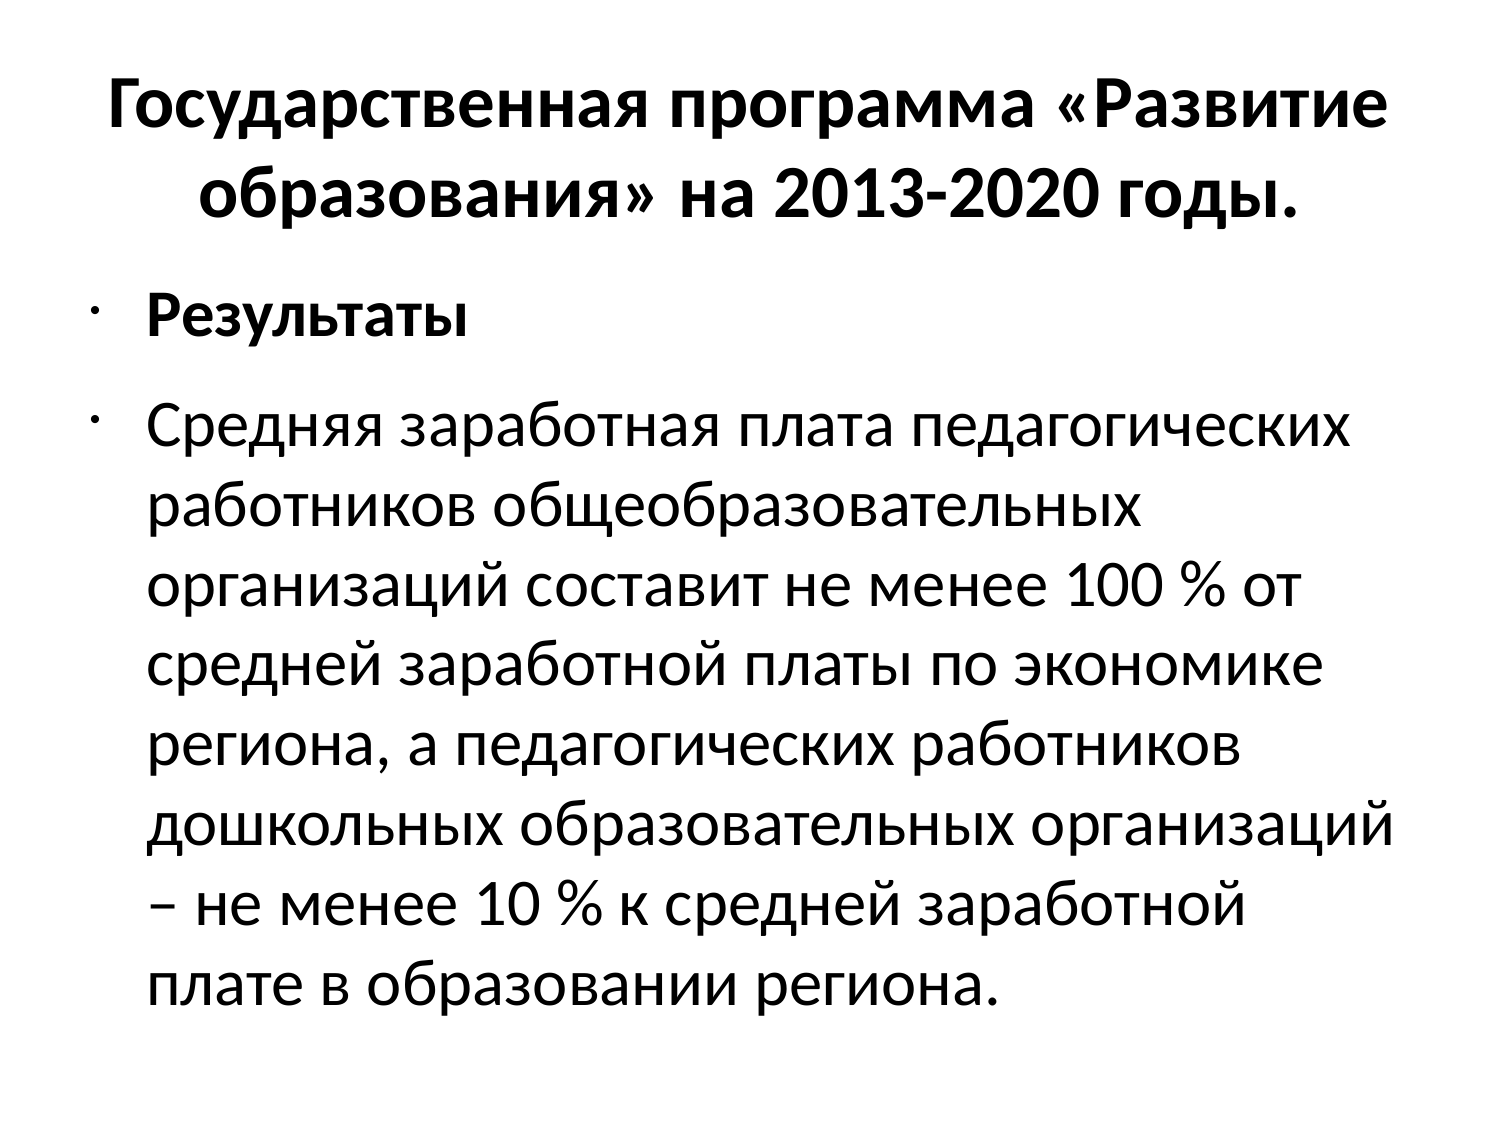

# Государственная программа «Развитие образования» на 2013-2020 годы.
Результаты
Средняя заработная плата педагогических работников общеобразовательных организаций составит не менее 100 % от средней заработной платы по экономике региона, а педагогических работников дошкольных образовательных организаций – не менее 10 % к средней заработной плате в образовании региона.